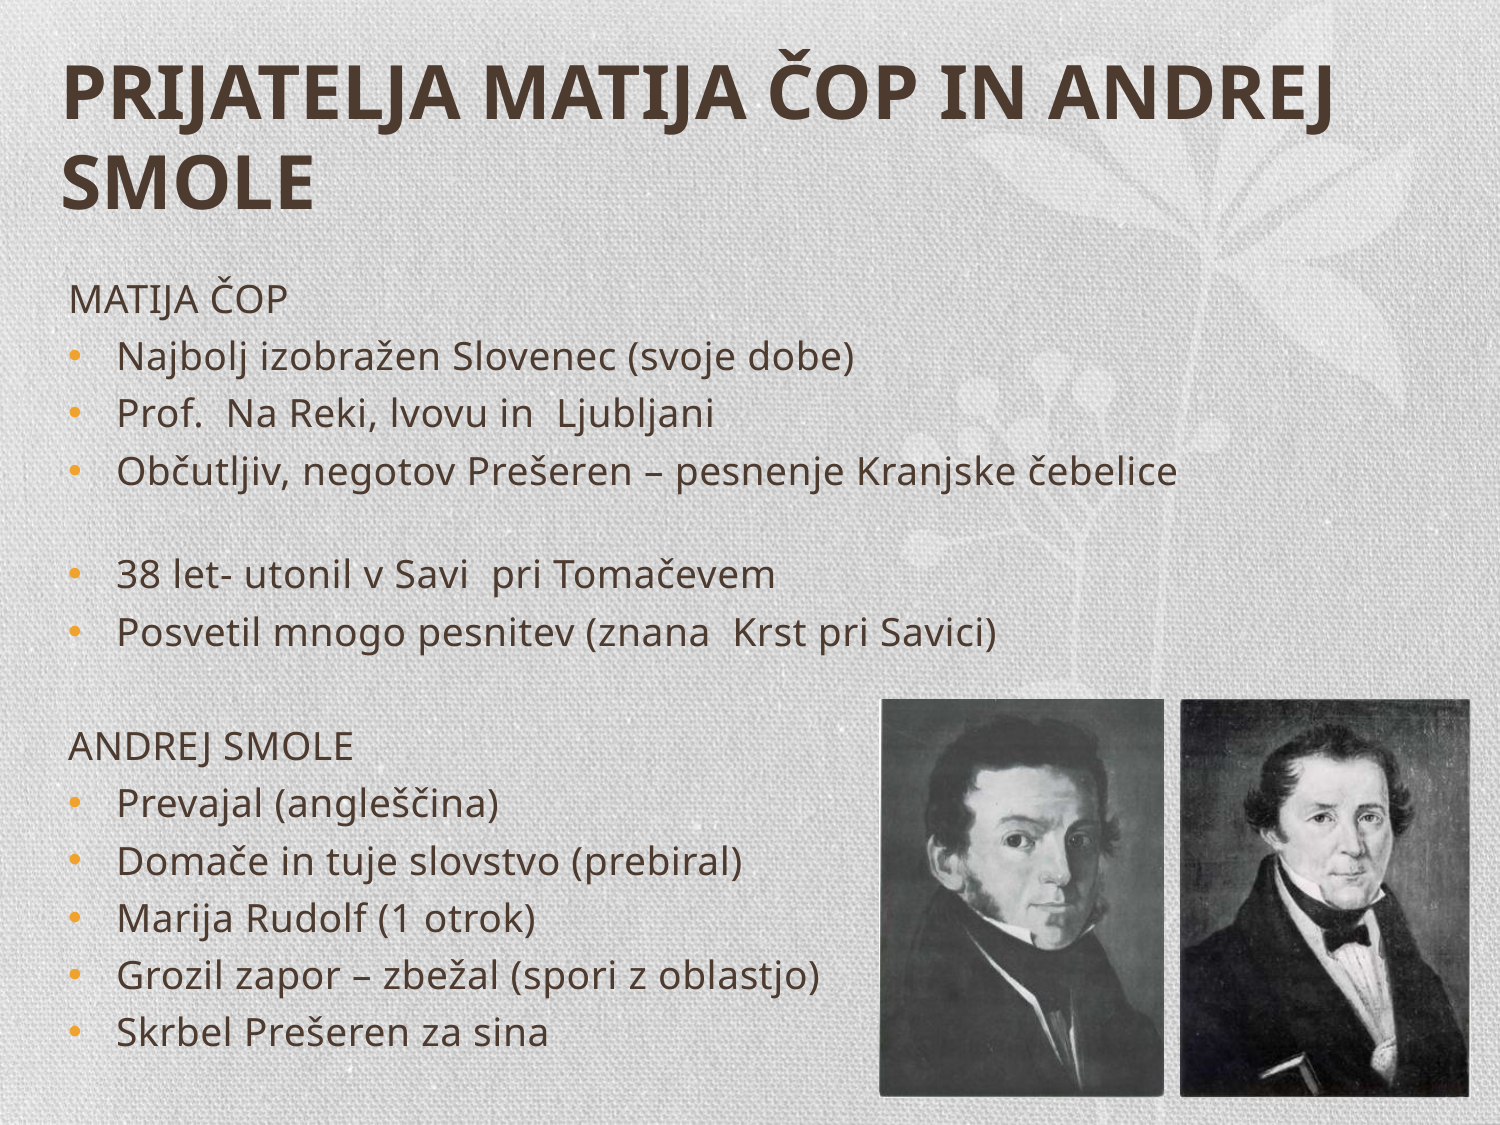

# PRIJATELJA MATIJA ČOP IN ANDREJ SMOLE
MATIJA ČOP
Najbolj izobražen Slovenec (svoje dobe)
Prof. Na Reki, lvovu in Ljubljani
Občutljiv, negotov Prešeren – pesnenje Kranjske čebelice
38 let- utonil v Savi pri Tomačevem
Posvetil mnogo pesnitev (znana Krst pri Savici)
ANDREJ SMOLE
Prevajal (angleščina)
Domače in tuje slovstvo (prebiral)
Marija Rudolf (1 otrok)
Grozil zapor – zbežal (spori z oblastjo)
Skrbel Prešeren za sina